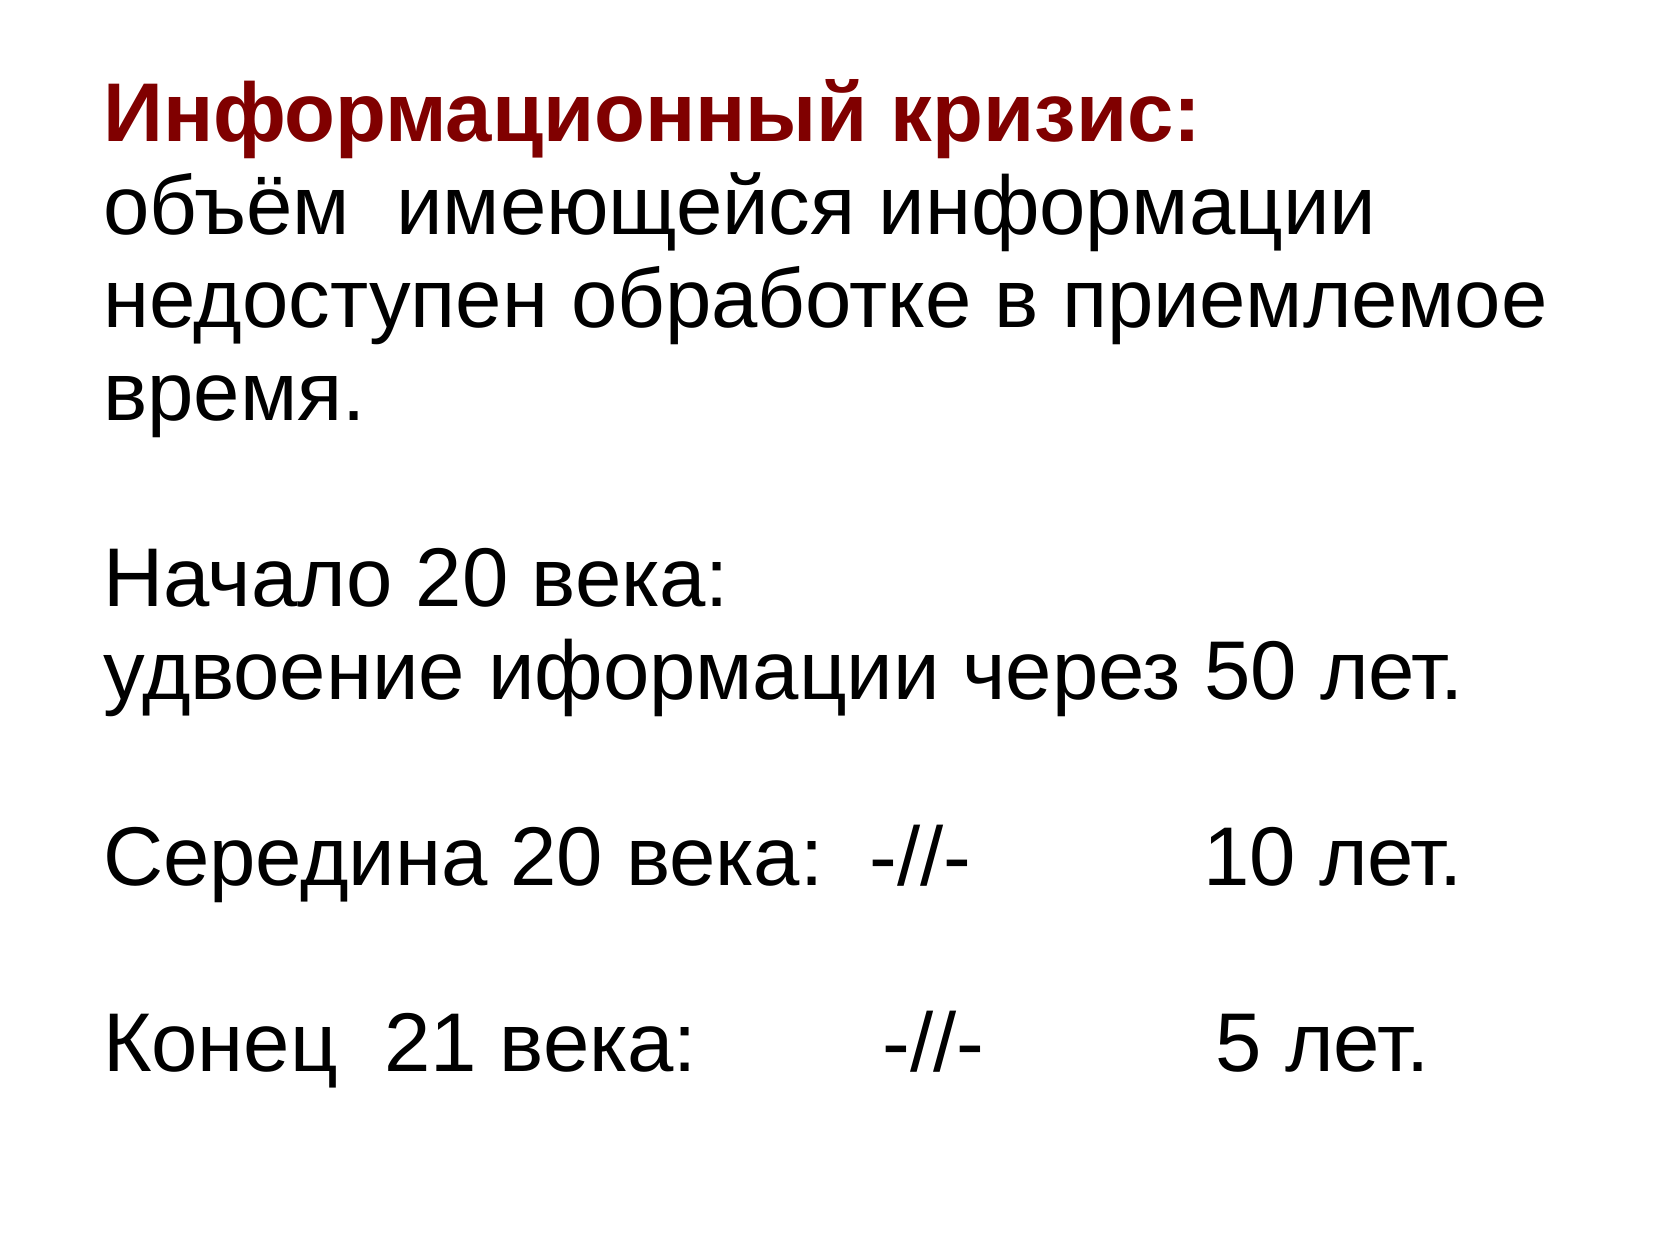

Информационный кризис:
объём имеющейся информации недоступен обработке в приемлемое время.
Начало 20 века:
удвоение иформации через 50 лет.
Середина 20 века: -//- 10 лет.
Конец 21 века: -//- 5 лет.